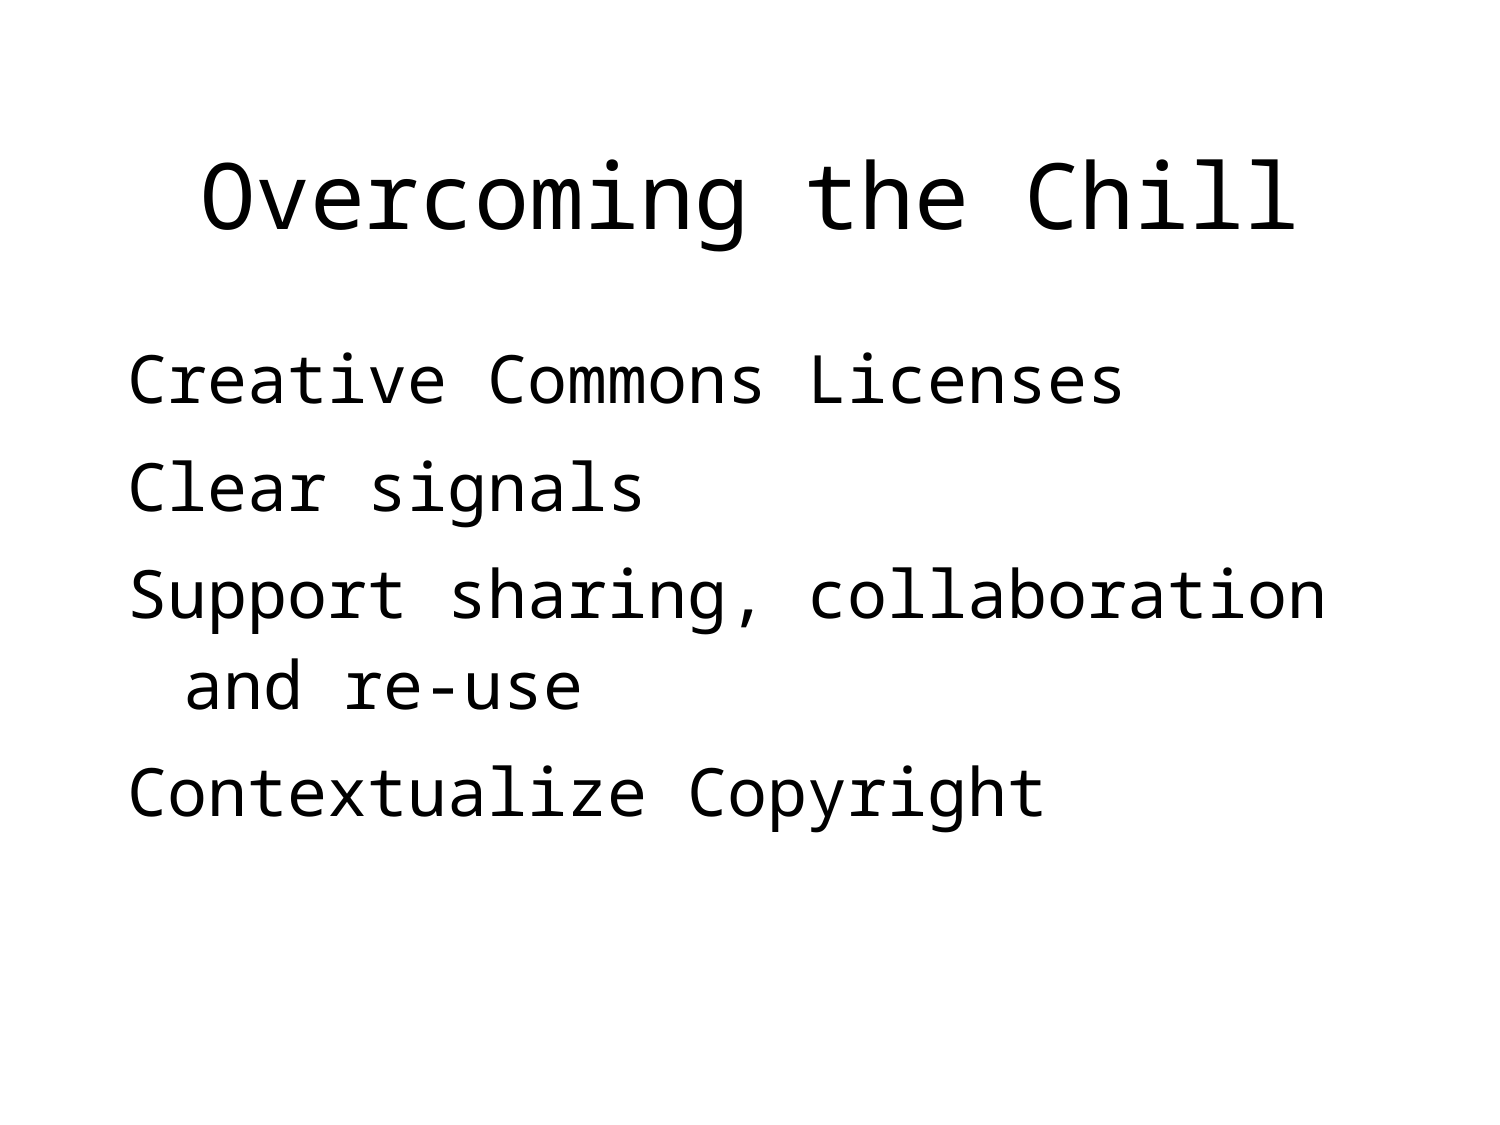

# Overcoming the Chill
Creative Commons Licenses
Clear signals
Support sharing, collaboration and re-use
Contextualize Copyright